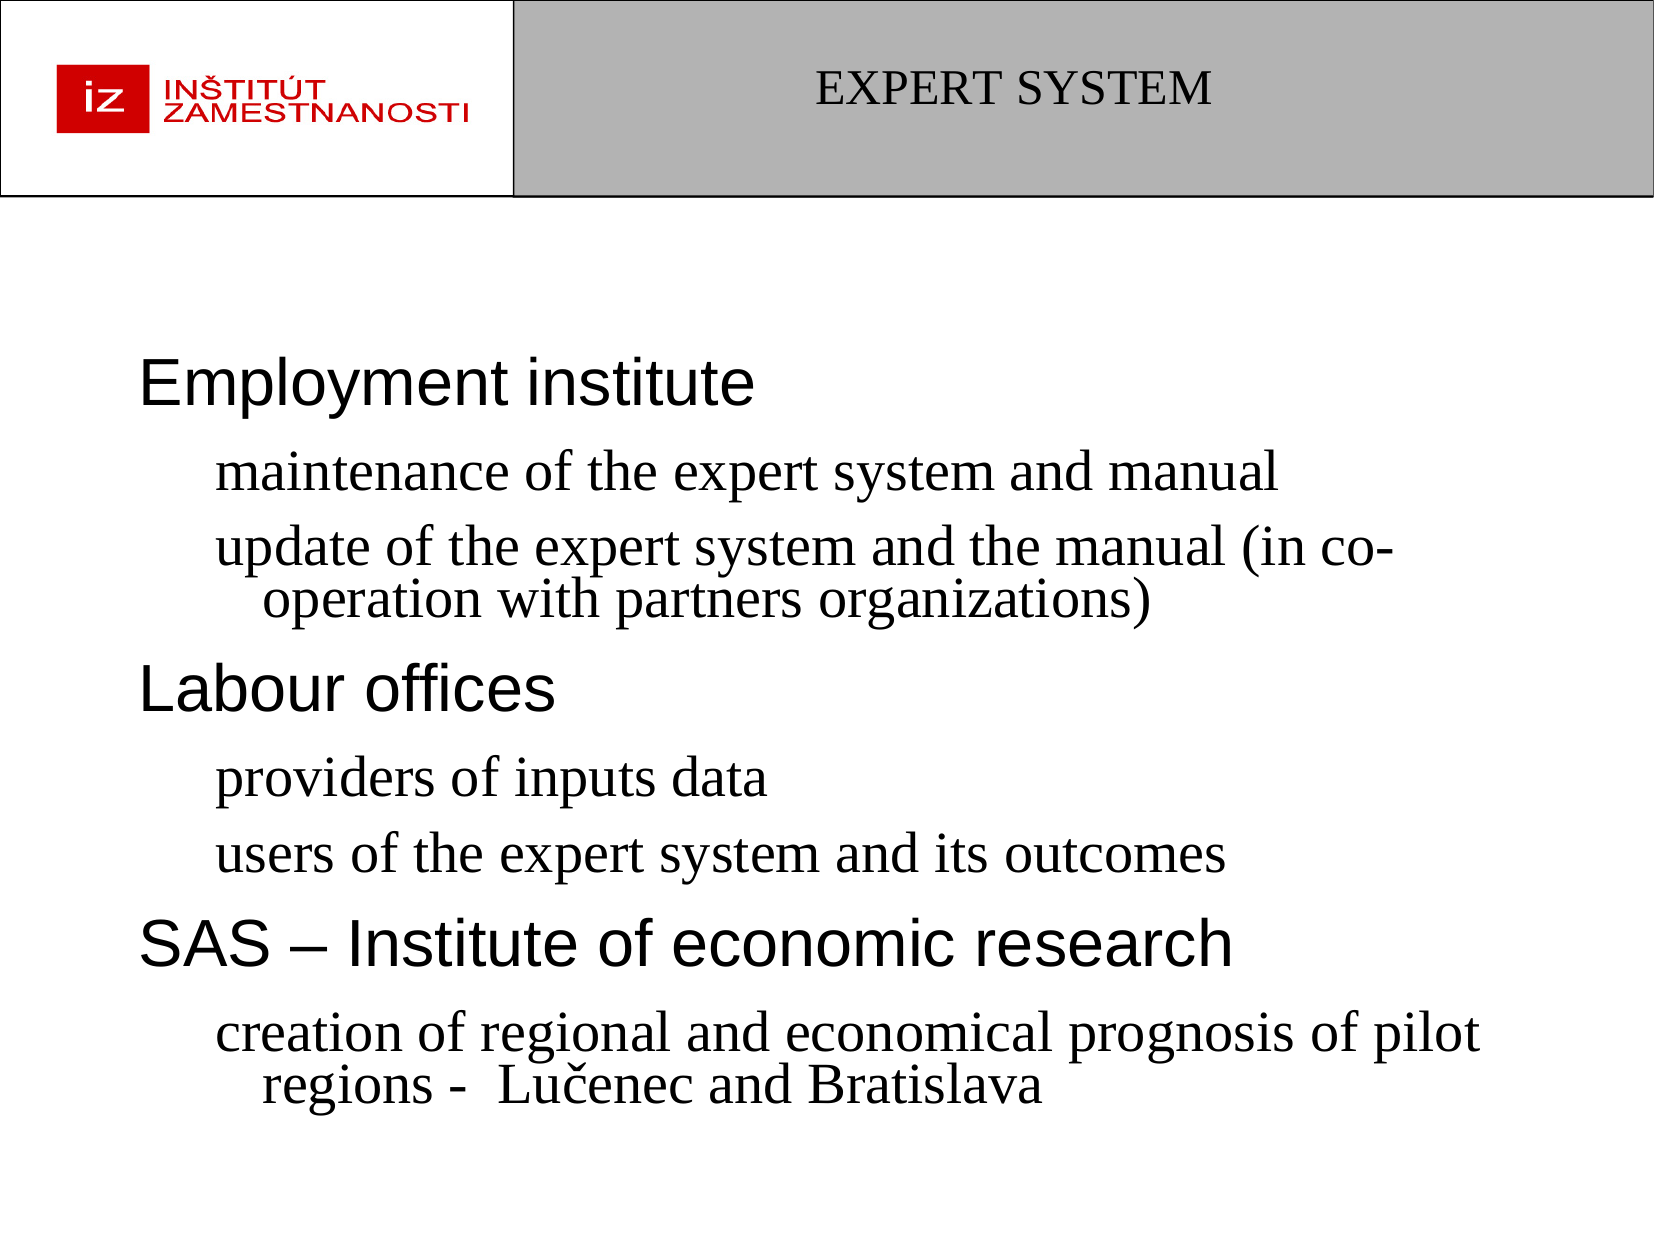

EXPERT SYSTEM
 EXPERTNÝ SYSTÉM
# Employment institute
maintenance of the expert system and manual
update of the expert system and the manual (in co-operation with partners organizations)
Labour offices
providers of inputs data
users of the expert system and its outcomes
SAS – Institute of economic research
creation of regional and economical prognosis of pilot regions - Lučenec and Bratislava